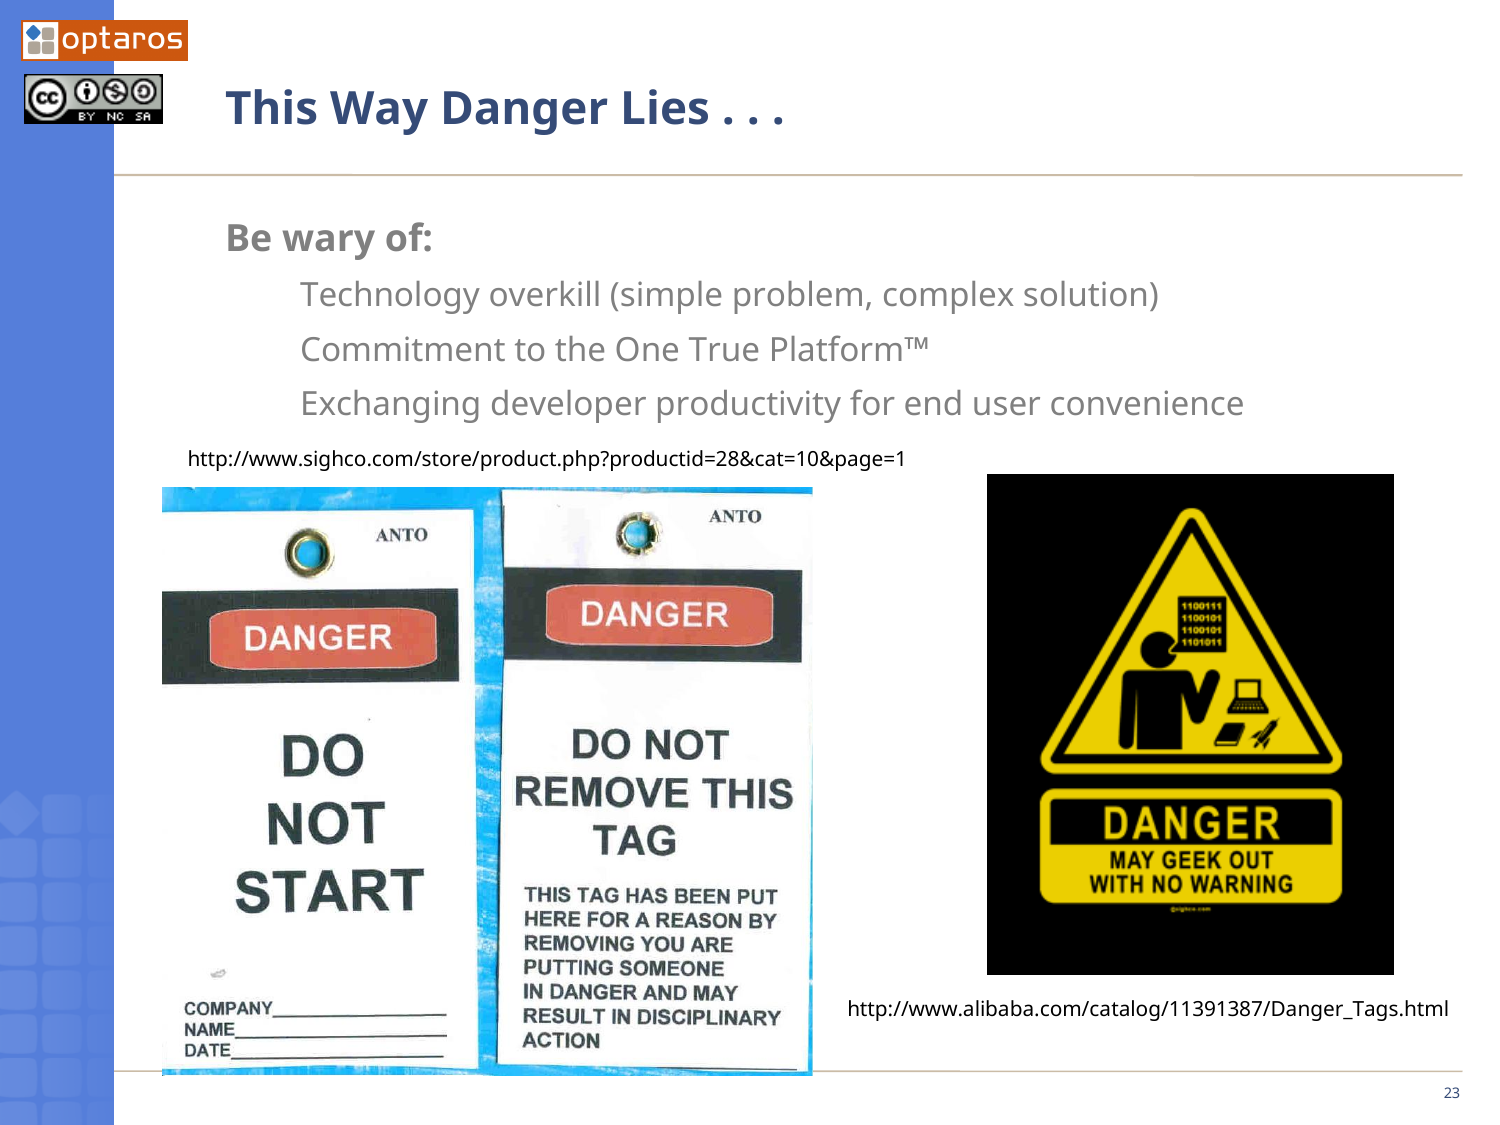

# This Way Danger Lies . . .
Be wary of:
Technology overkill (simple problem, complex solution)
Commitment to the One True Platform™
Exchanging developer productivity for end user convenience
http://www.sighco.com/store/product.php?productid=28&cat=10&page=1
http://www.alibaba.com/catalog/11391387/Danger_Tags.html